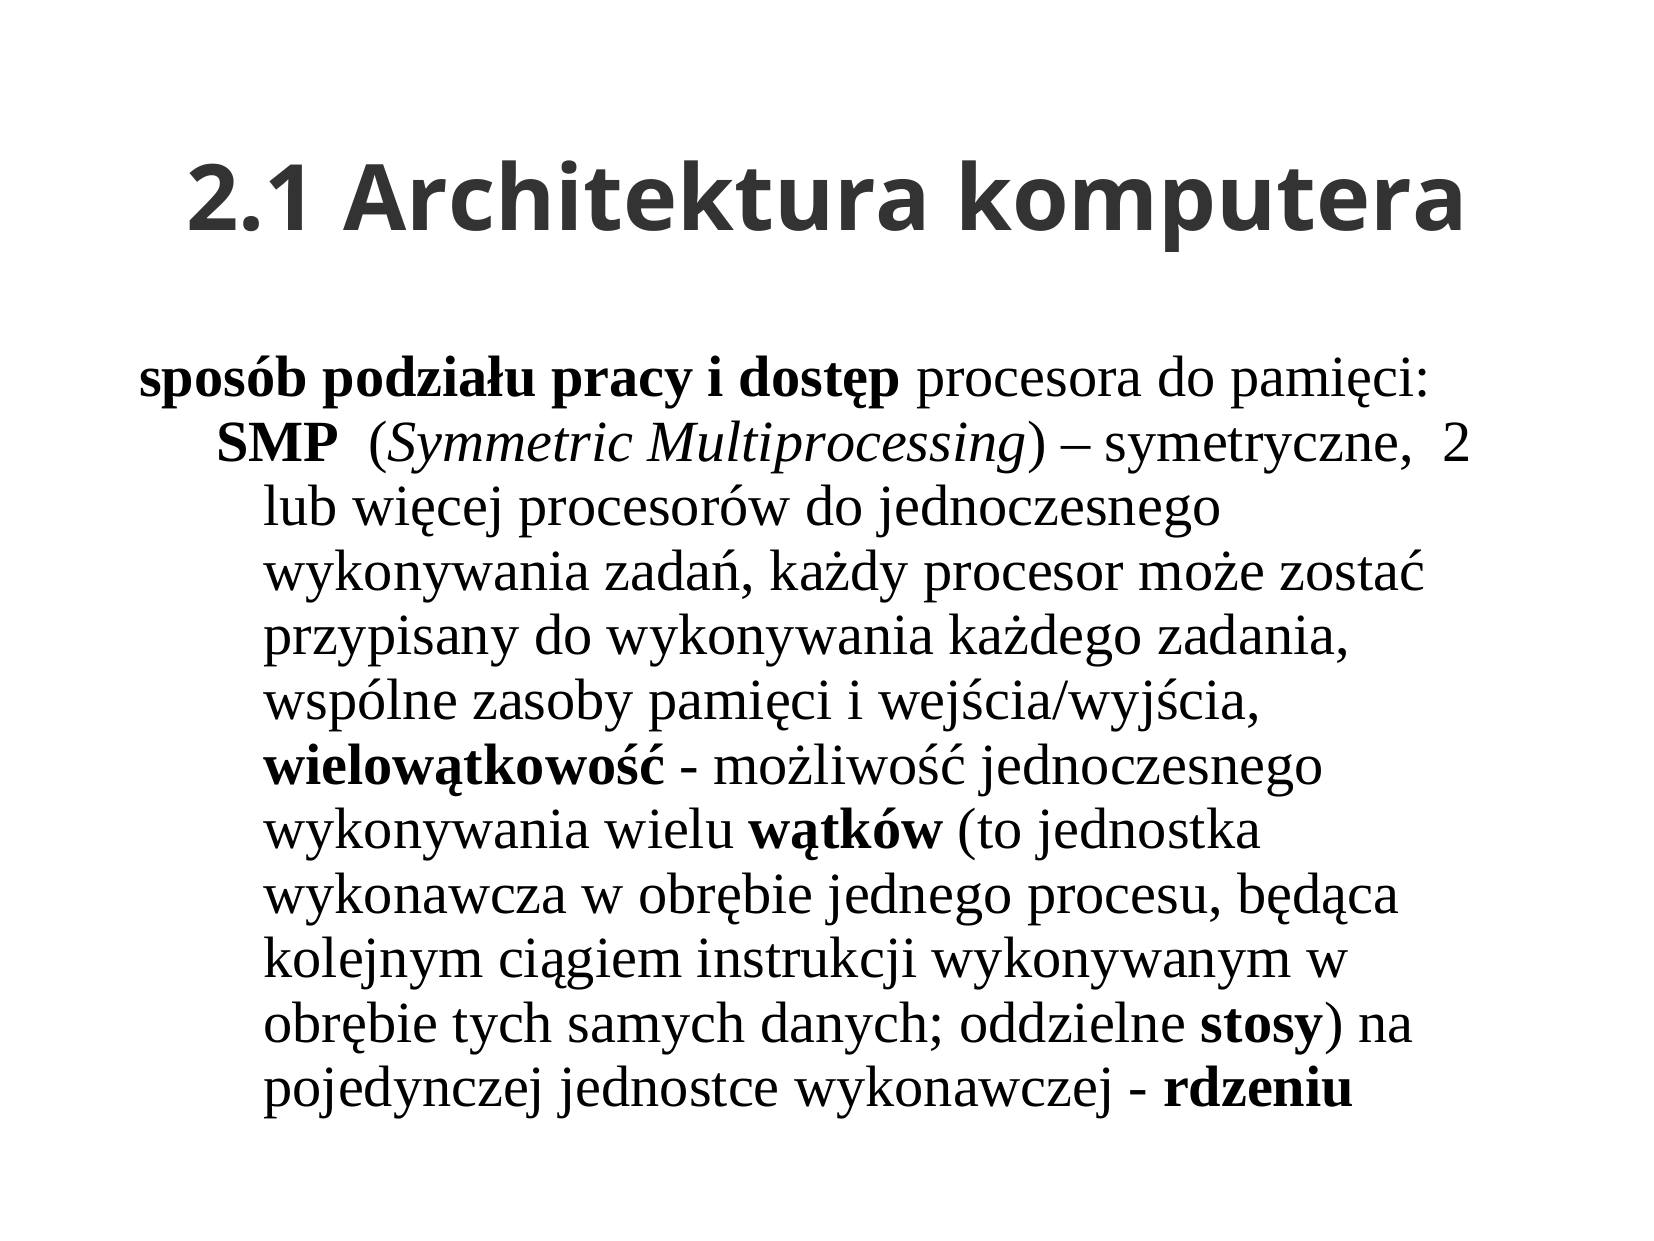

# 2.1 Architektura komputera
sposób podziału pracy i dostęp procesora do pamięci:
SMP (Symmetric Multiprocessing) – symetryczne, 2 lub więcej procesorów do jednoczesnego wykonywania zadań, każdy procesor może zostać przypisany do wykonywania każdego zadania, wspólne zasoby pamięci i wejścia/wyjścia, wielowątkowość - możliwość jednoczesnego wykonywania wielu wątków (to jednostka wykonawcza w obrębie jednego procesu, będąca kolejnym ciągiem instrukcji wykonywanym w obrębie tych samych danych; oddzielne stosy) na pojedynczej jednostce wykonawczej - rdzeniu